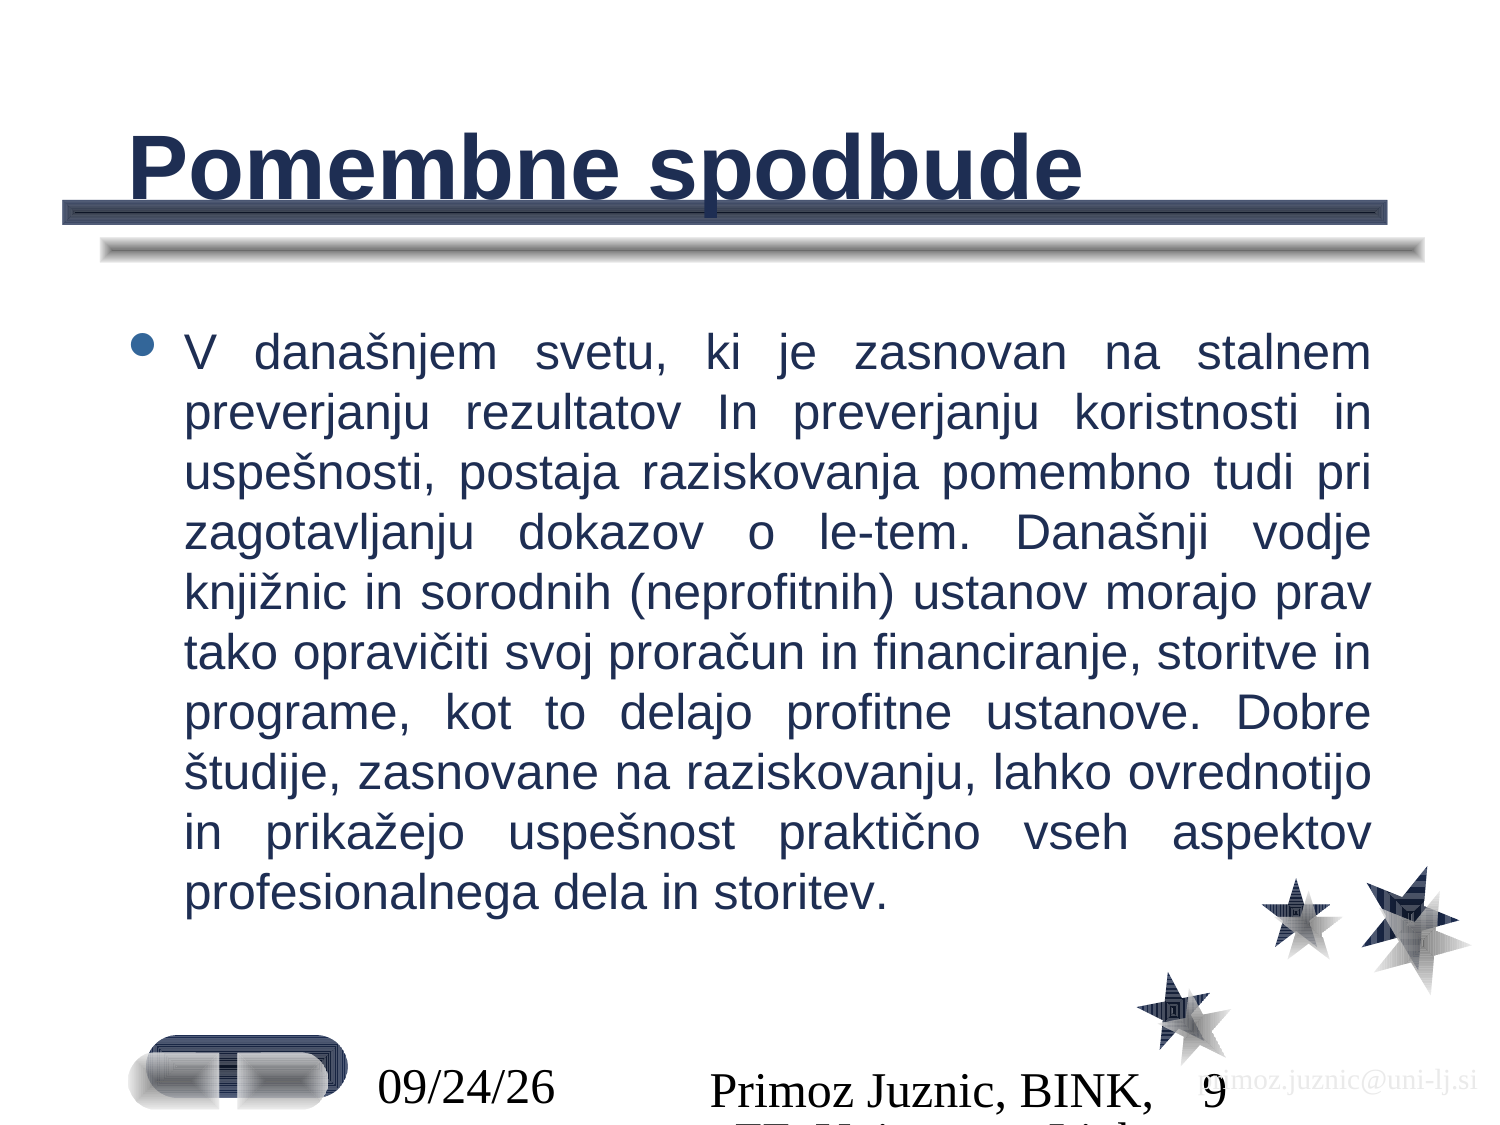

# Pomembne spodbude
V današnjem svetu, ki je zasnovan na stalnem preverjanju rezultatov In preverjanju koristnosti in uspešnosti, postaja raziskovanja pomembno tudi pri zagotavljanju dokazov o le-tem. Današnji vodje knjižnic in sorodnih (neprofitnih) ustanov morajo prav tako opravičiti svoj proračun in financiranje, storitve in programe, kot to delajo profitne ustanove. Dobre študije, zasnovane na raziskovanju, lahko ovrednotijo in prikažejo uspešnost praktično vseh aspektov profesionalnega dela in storitev.
Primoz Juznic, BINK, FF, Univerza v Ljubljani
9